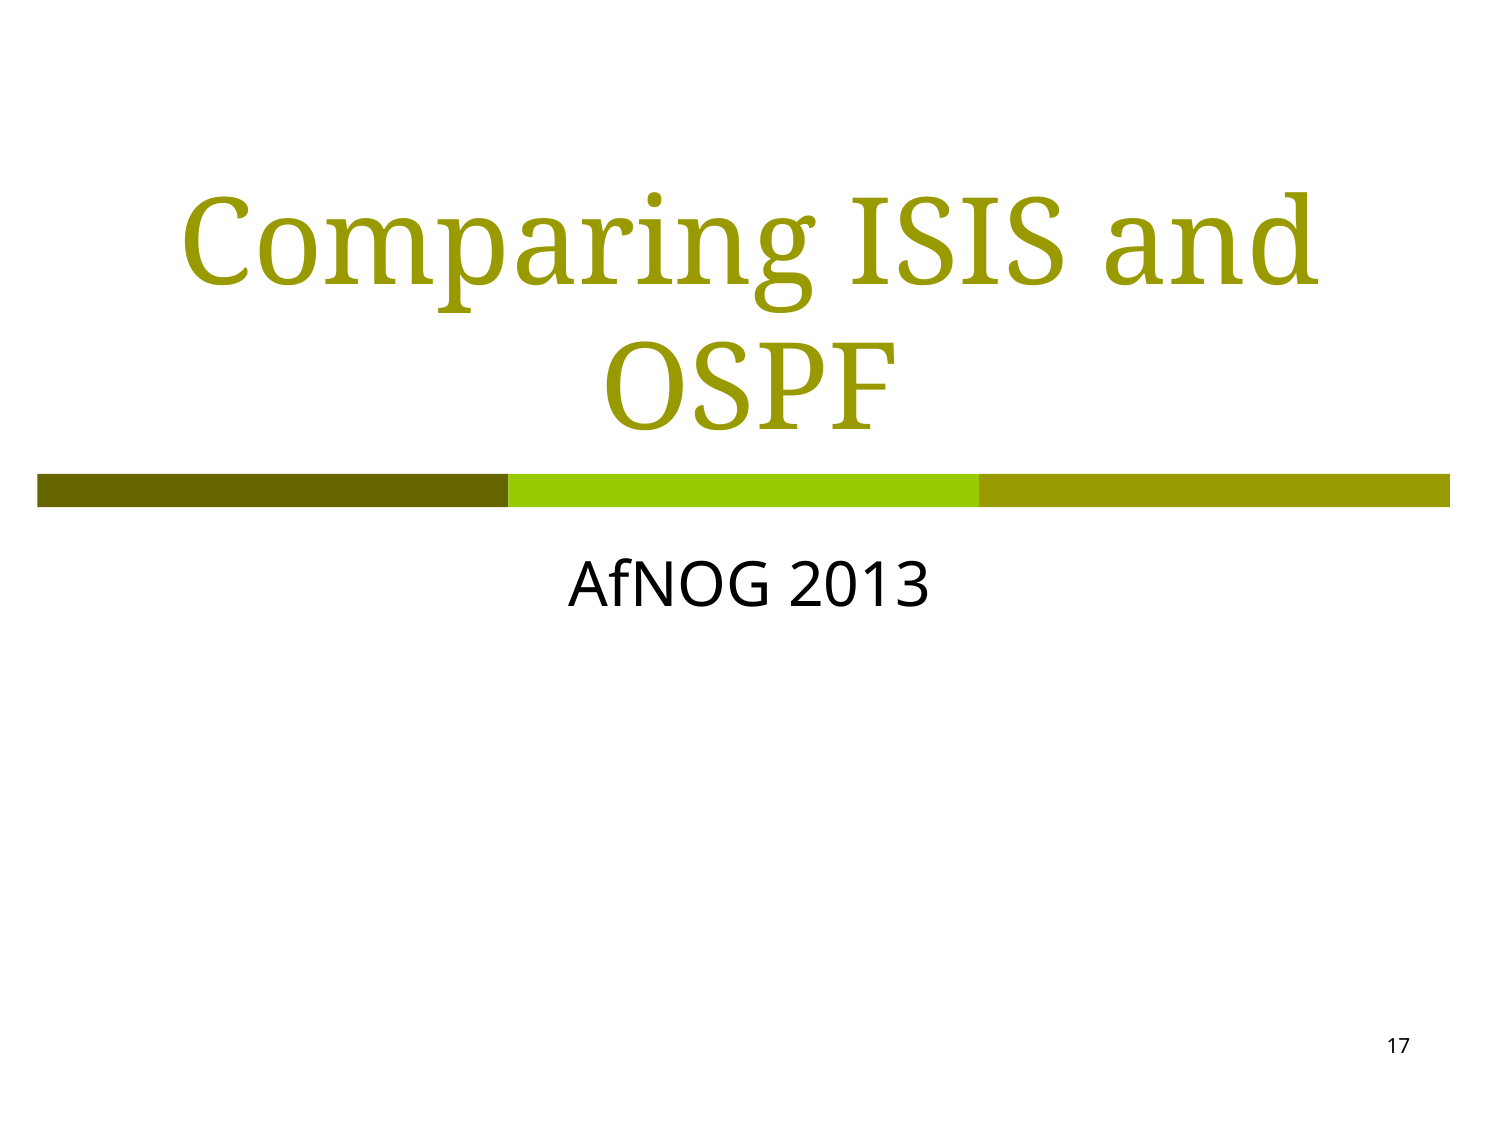

# Comparing ISIS and OSPF
AfNOG 2013
17